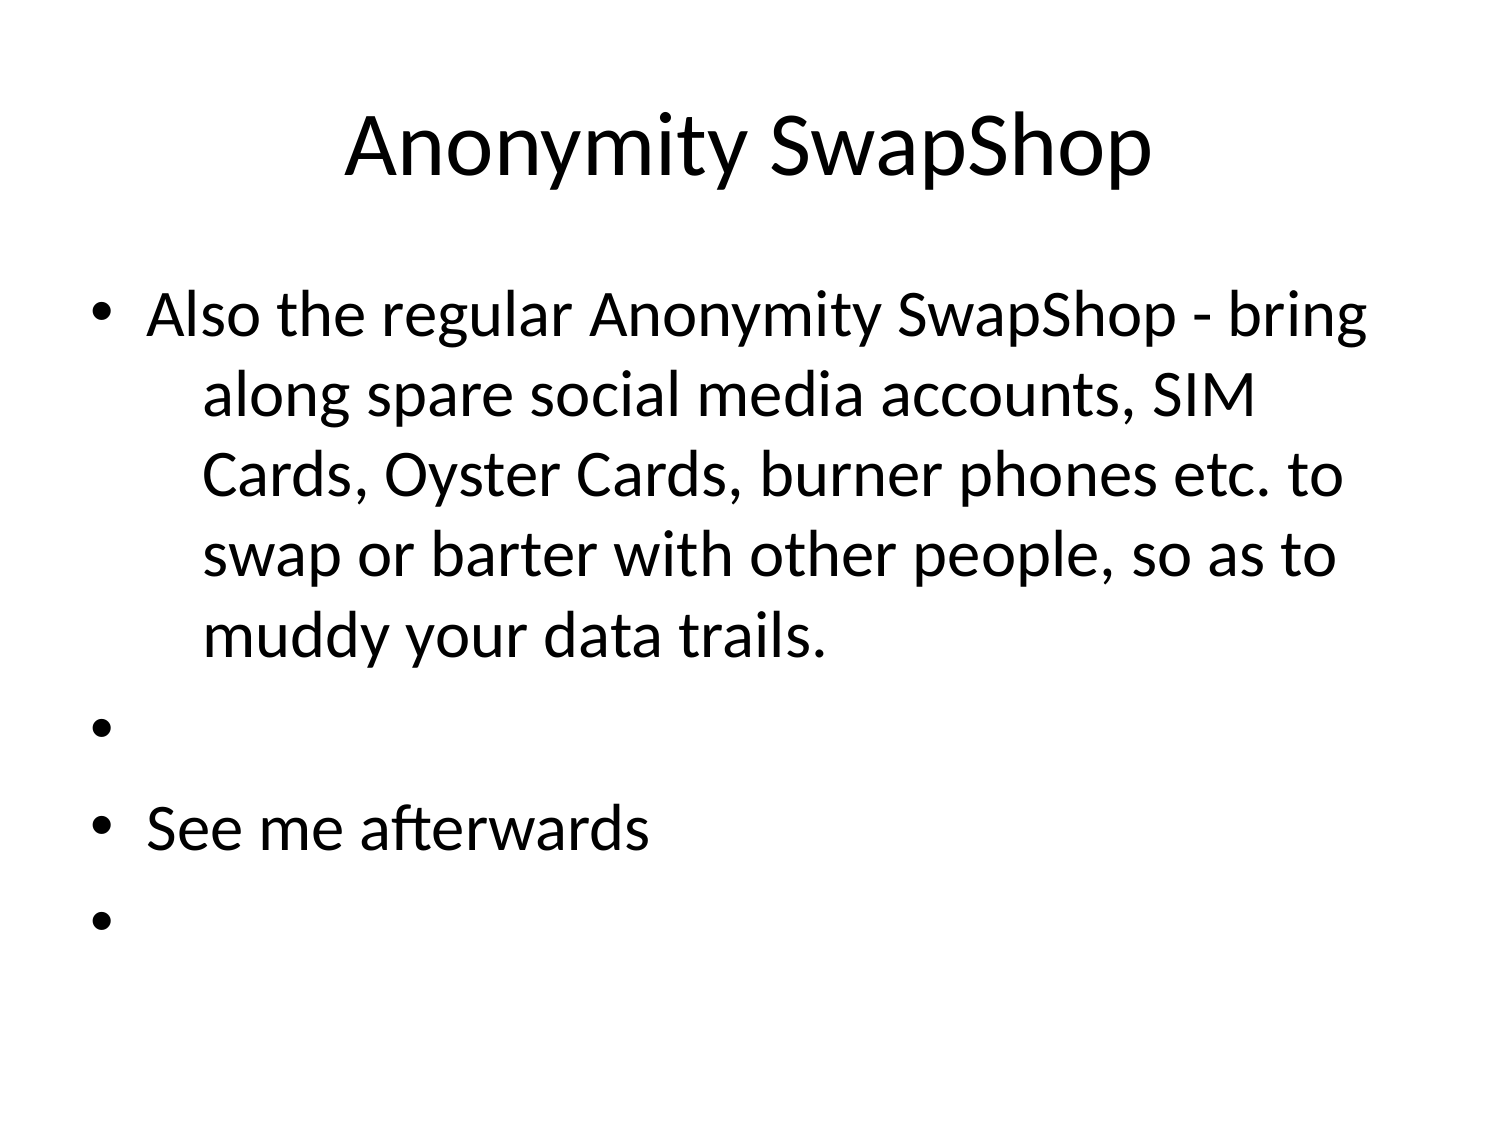

# Anonymity SwapShop
Also the regular Anonymity SwapShop - bring along spare social media accounts, SIM Cards, Oyster Cards, burner phones etc. to swap or barter with other people, so as to muddy your data trails.
See me afterwards